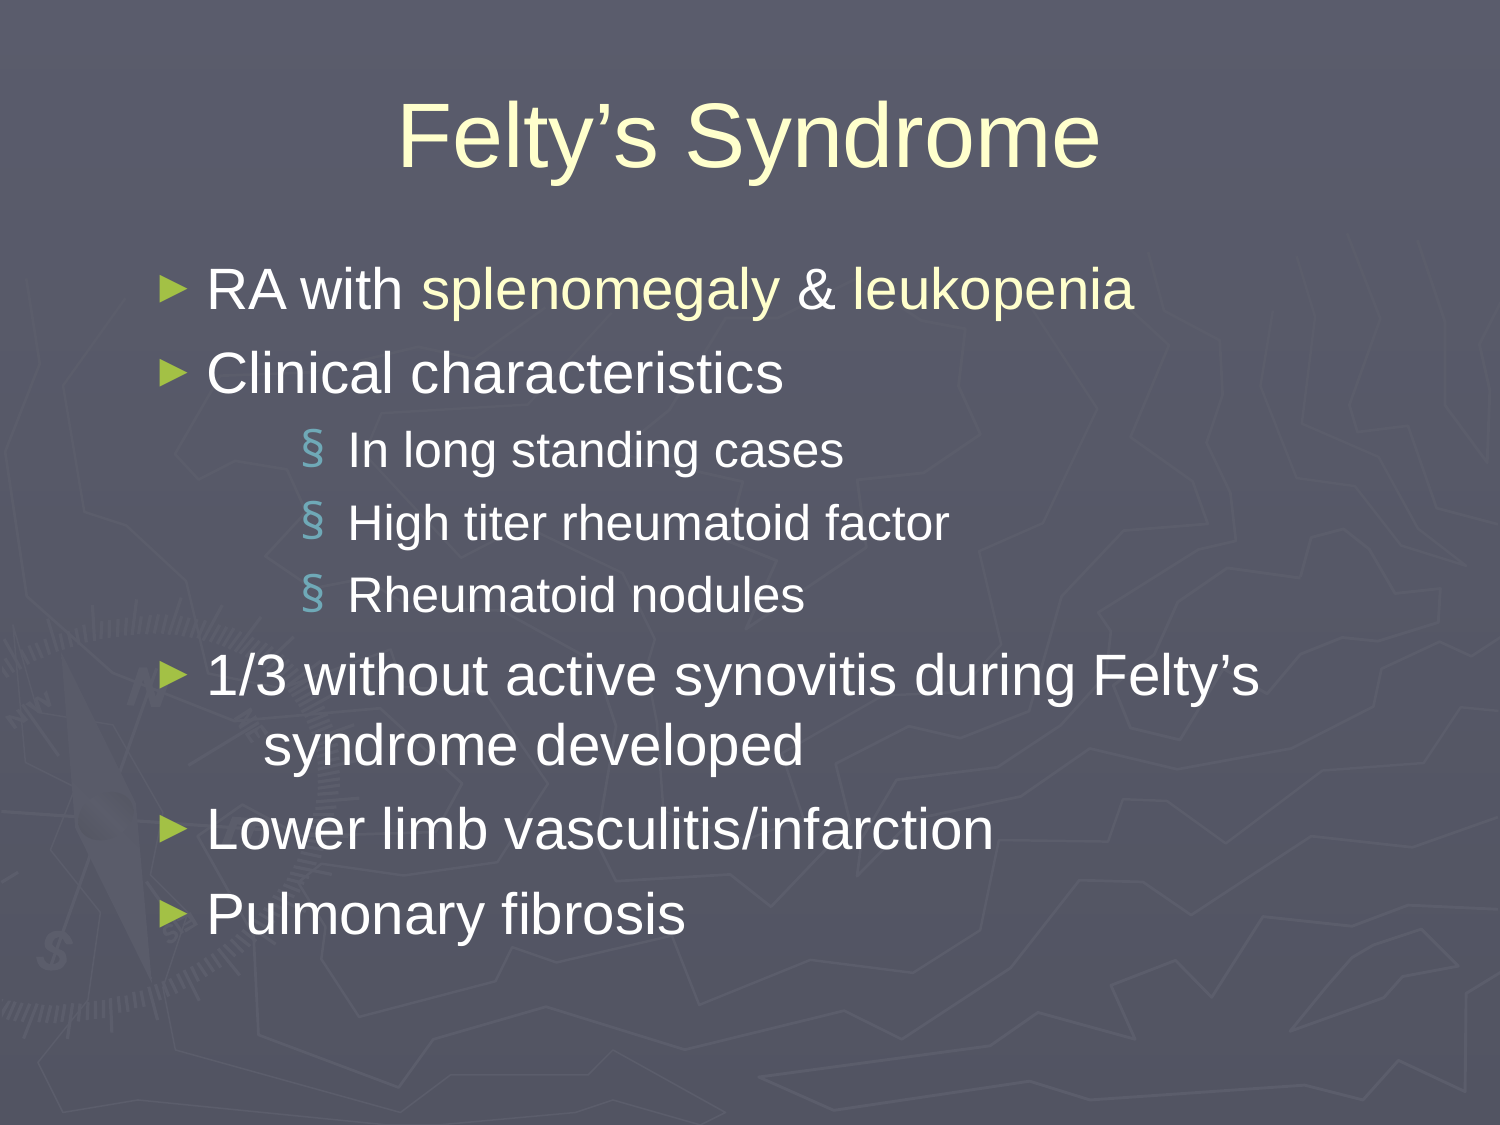

# Felty’s Syndrome
RA with splenomegaly & leukopenia
Clinical characteristics
In long standing cases
High titer rheumatoid factor
Rheumatoid nodules
1/3 without active synovitis during Felty’s syndrome developed
Lower limb vasculitis/infarction
Pulmonary fibrosis